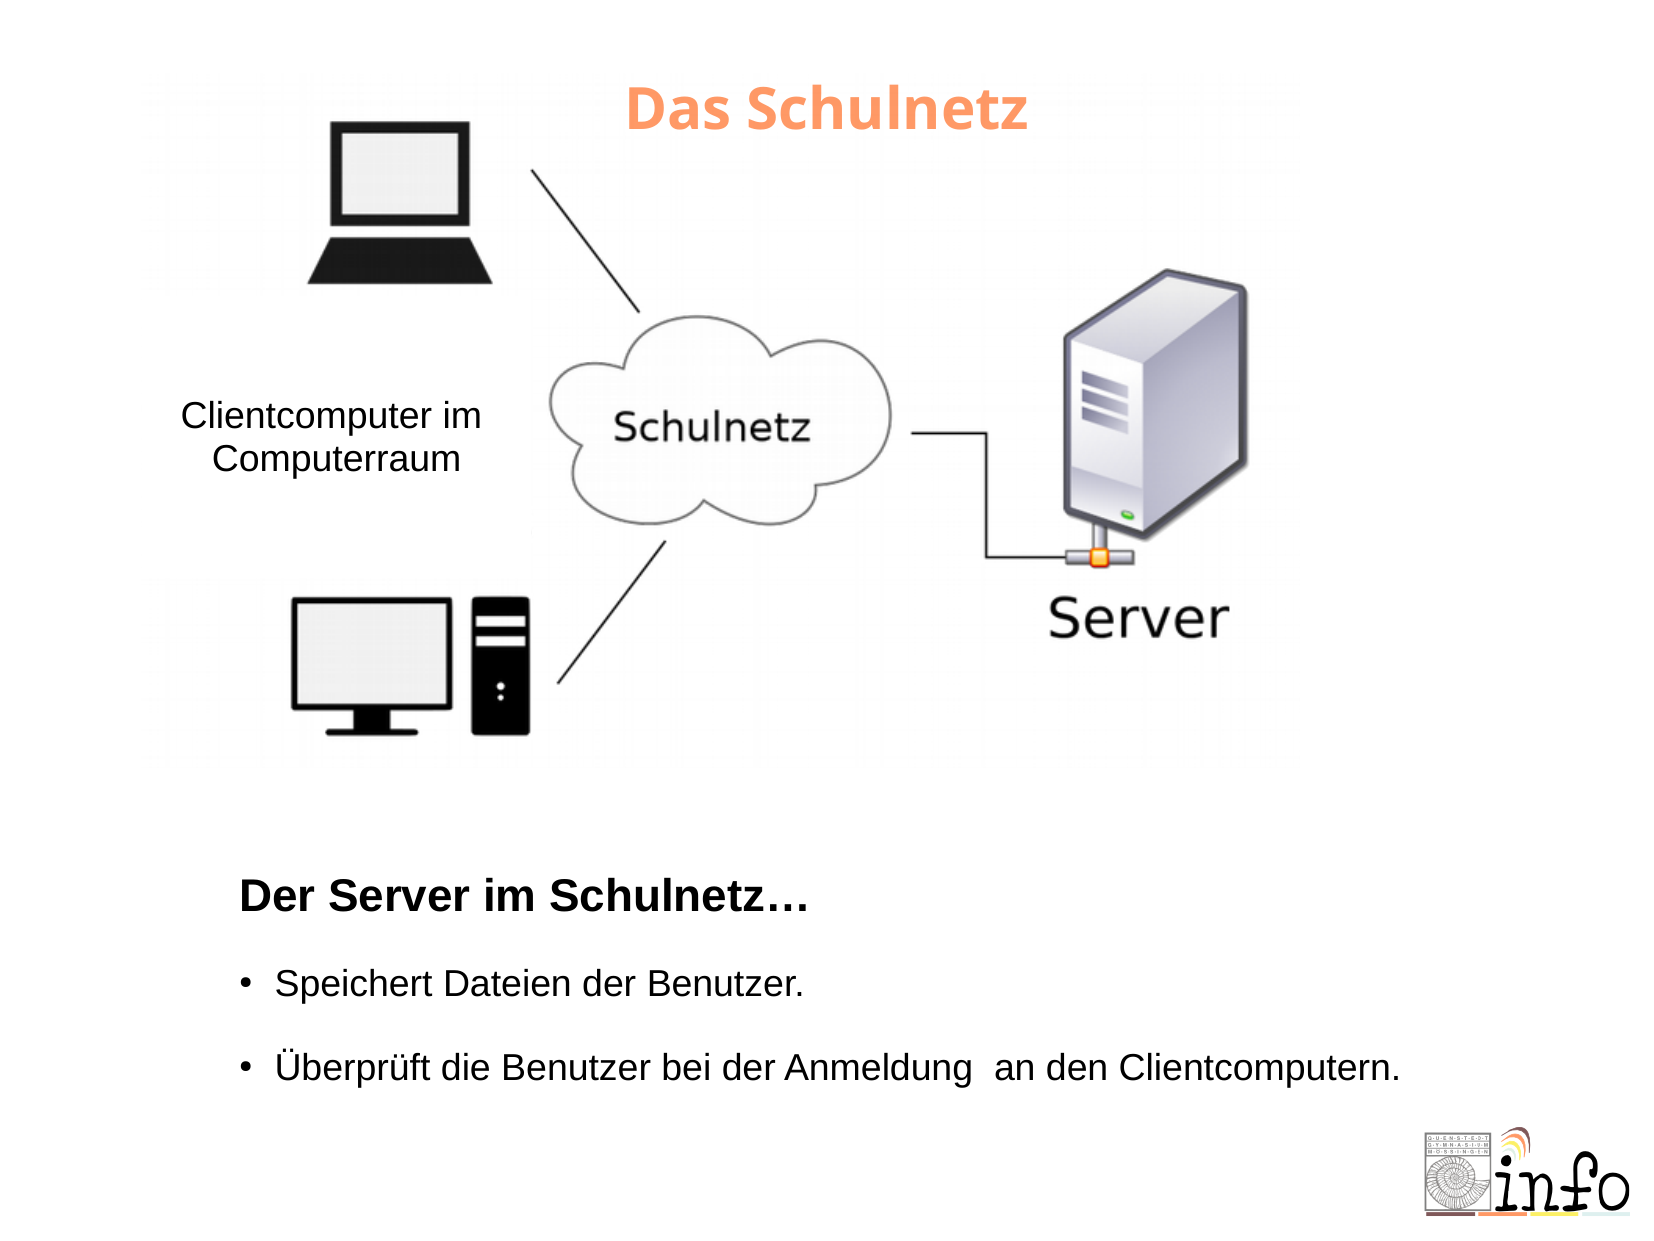

# Das Schulnetz
Clientcomputer im
Computerraum
Der Server im Schulnetz…
Speichert Dateien der Benutzer.
Überprüft die Benutzer bei der Anmeldung an den Clientcomputern.